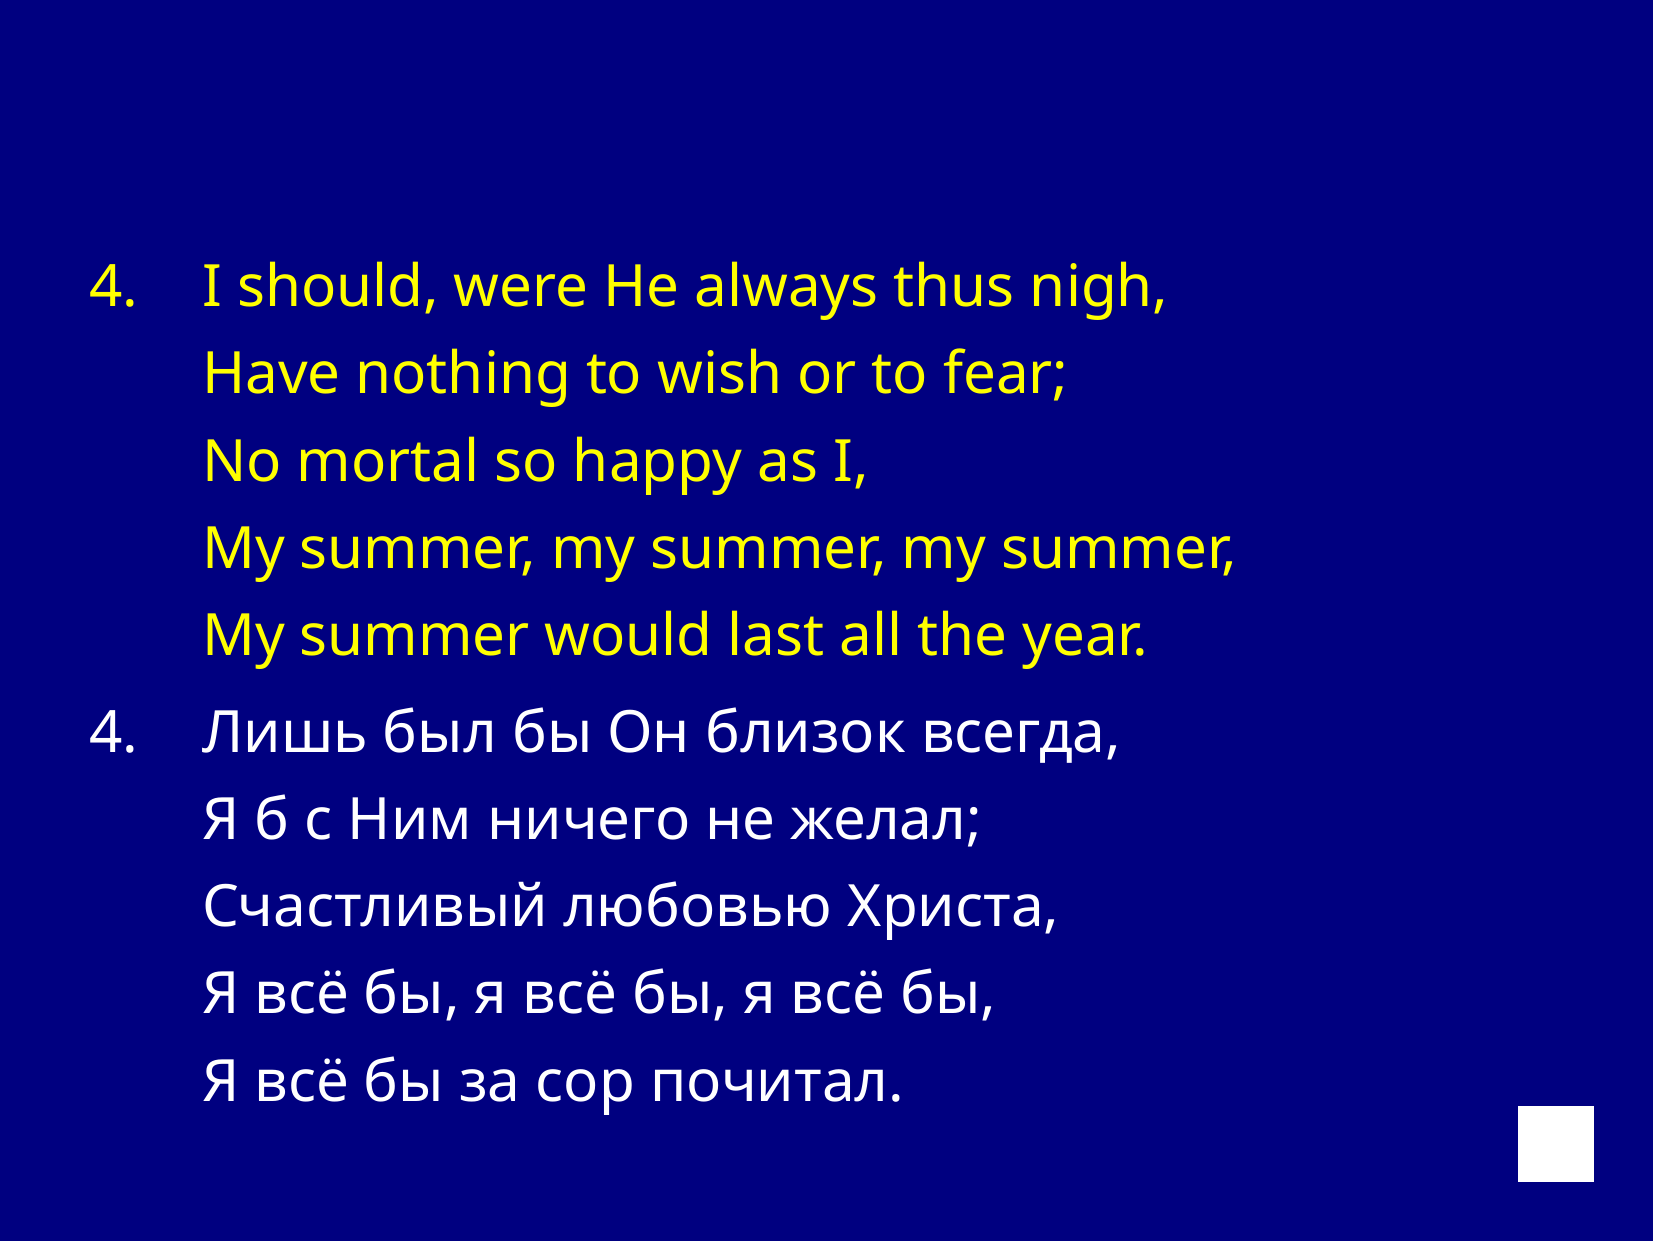

4.	I should, were He always thus nigh,
	Have nothing to wish or to fear;
	No mortal so happy as I,
	My summer, my summer, my summer,
	My summer would last all the year.
4.	Лишь был бы Он близок всегда,
	Я б с Ним ничего не желал;
	Счастливый любовью Христа,
	Я всё бы, я всё бы, я всё бы,
	Я всё бы за сор почитал.